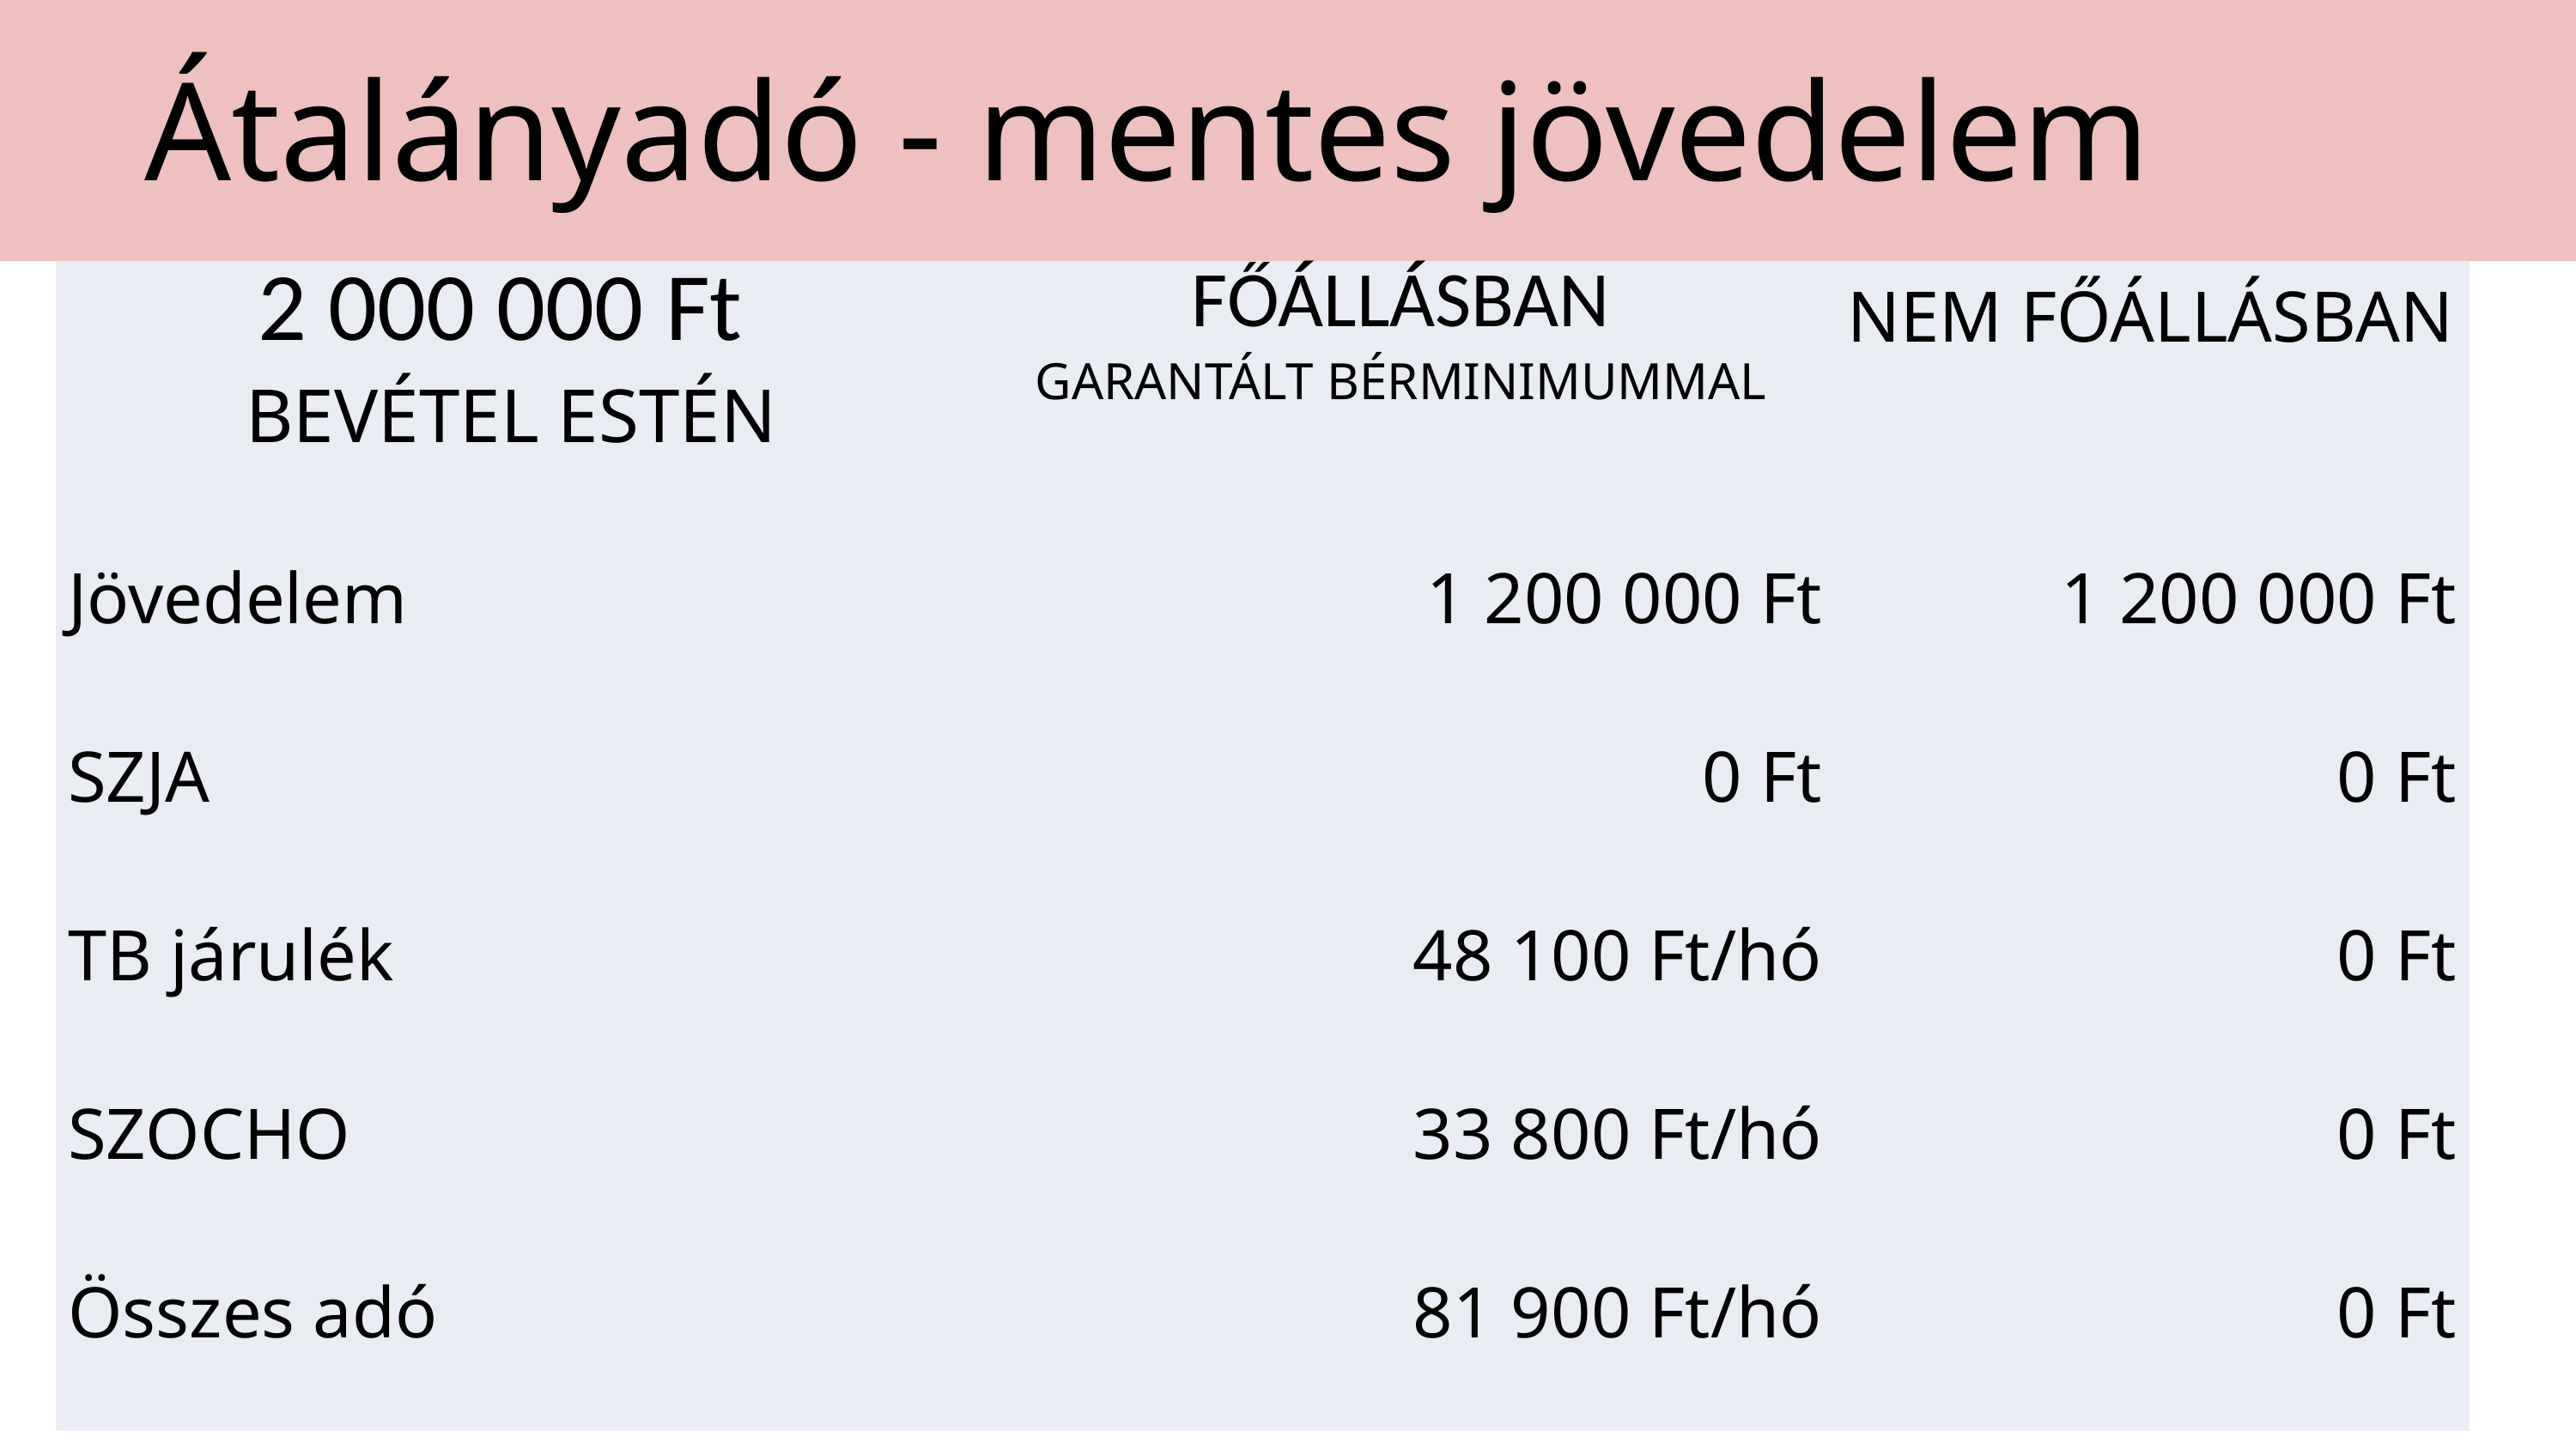

Átalányadó - mentes jövedelem
| 2 000 000 Ft BEVÉTEL ESTÉN | FŐÁLLÁSBAN GARANTÁLT BÉRMINIMUMMAL | NEM FŐÁLLÁSBAN |
| --- | --- | --- |
| Jövedelem | 1 200 000 Ft | 1 200 000 Ft |
| SZJA | 0 Ft | 0 Ft |
| TB járulék | 48 100 Ft/hó | 0 Ft |
| SZOCHO | 33 800 Ft/hó | 0 Ft |
| Összes adó | 81 900 Ft/hó | 0 Ft |